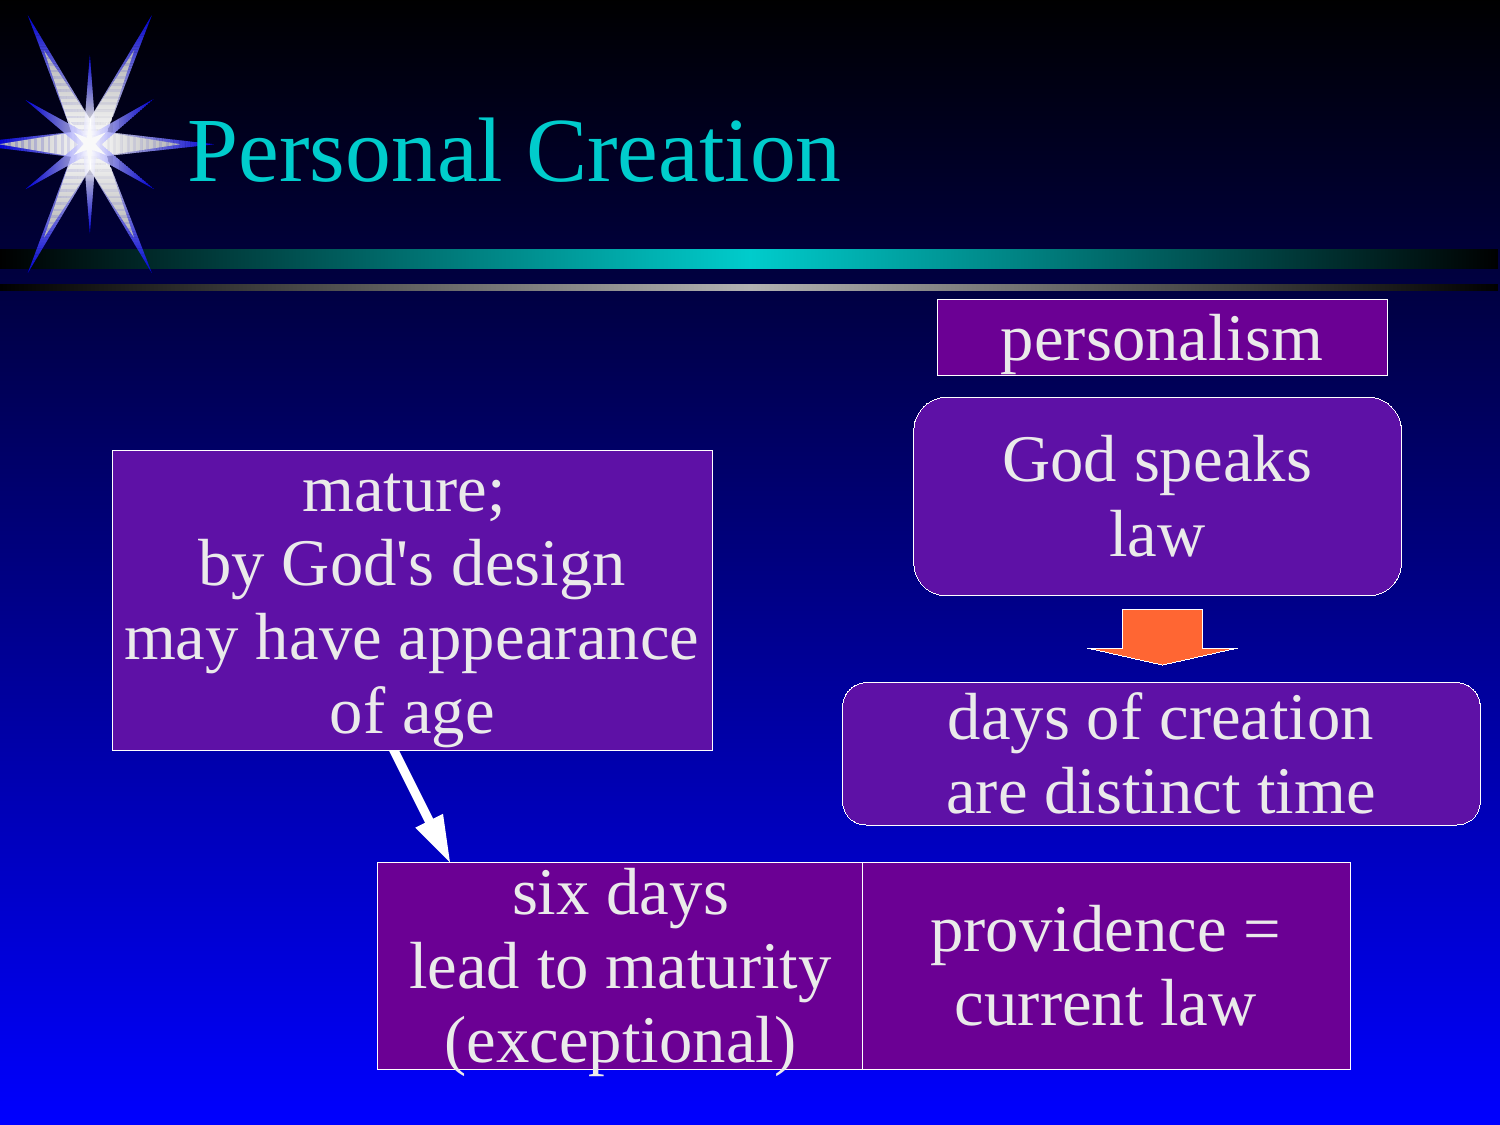

# Personal Creation
personalism
God speaks
law
mature;
by God's design
may have appearance
of age
days of creation
are distinct time
six days
lead to maturity
(exceptional)
providence =
current law